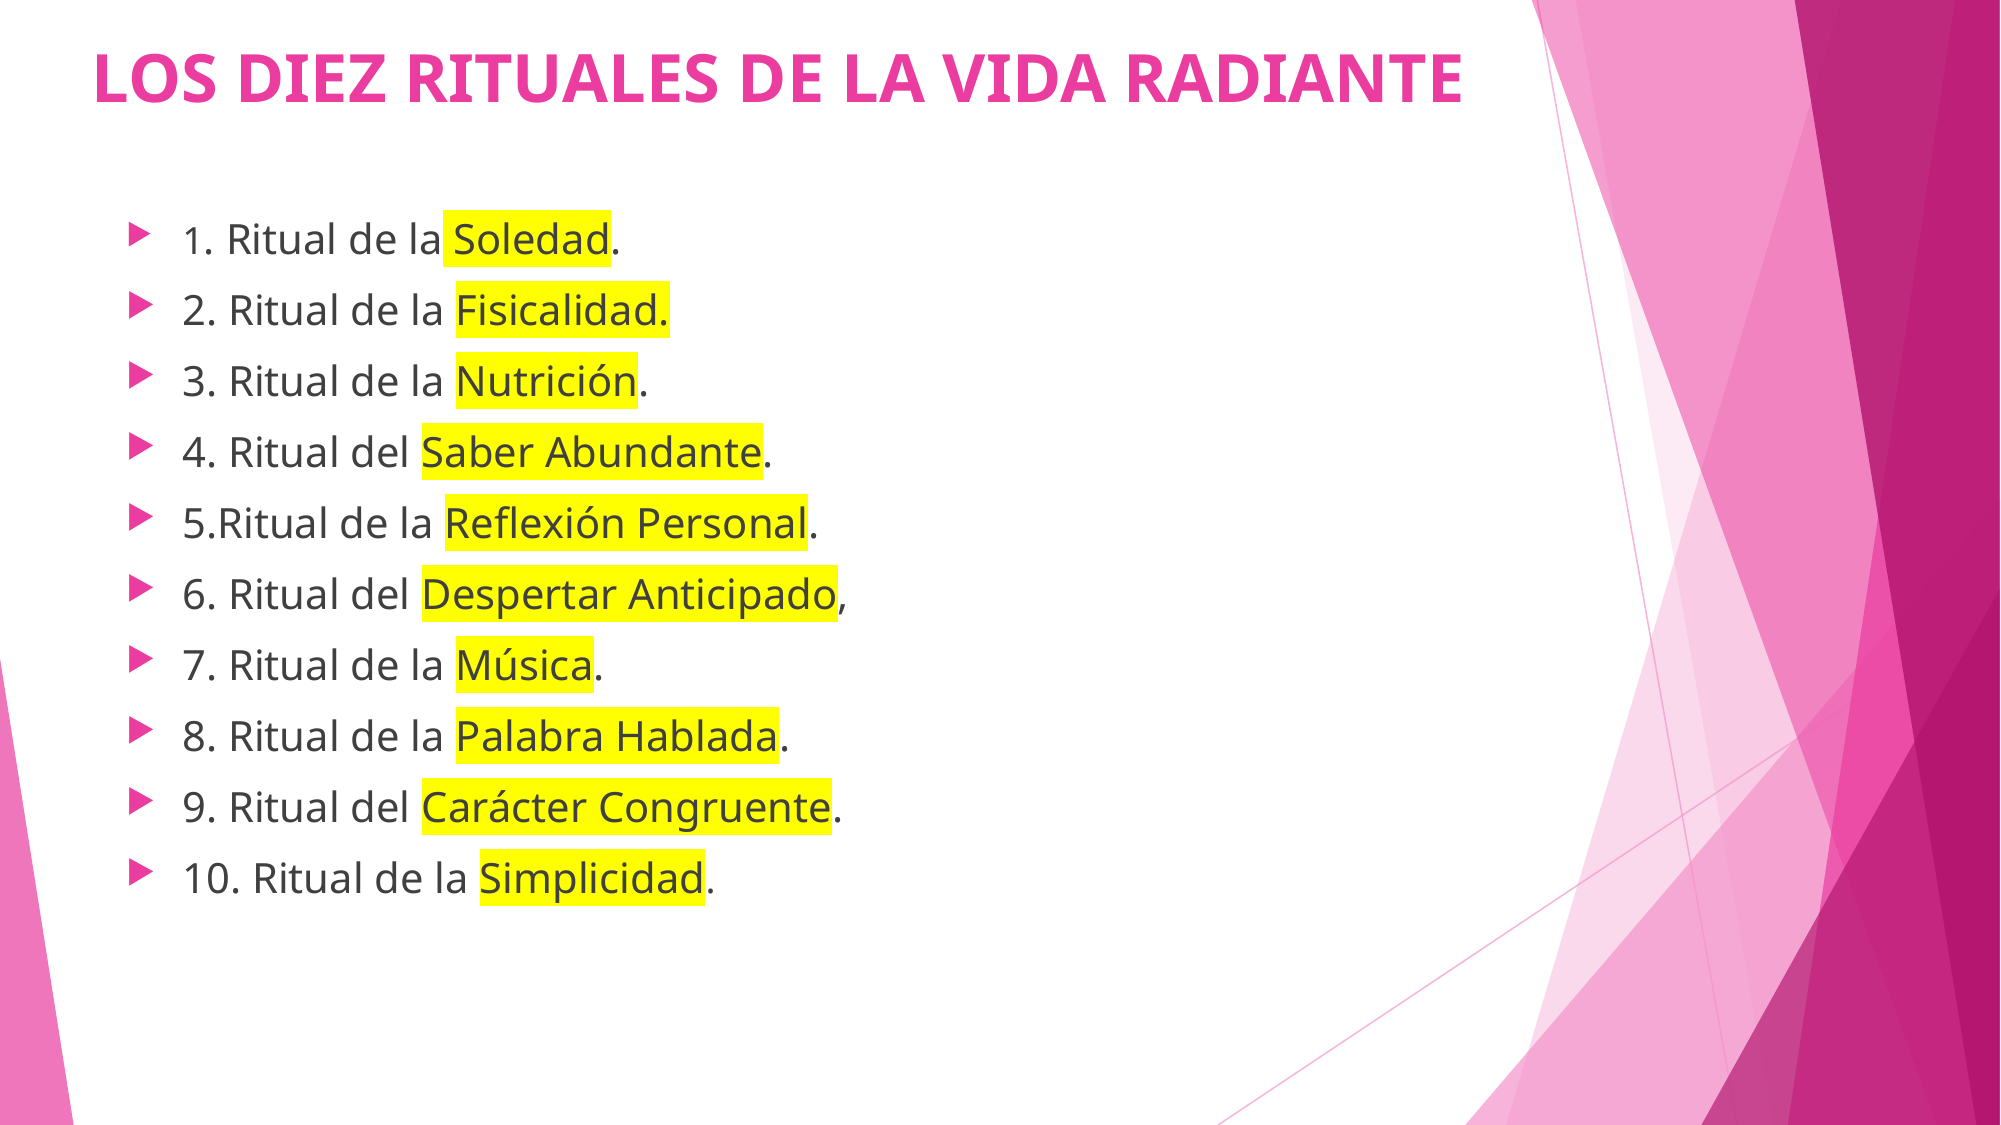

# LOS DIEZ RITUALES DE LA VIDA RADIANTE
1. Ritual de la Soledad.
2. Ritual de la Fisicalidad.
3. Ritual de la Nutrición.
4. Ritual del Saber Abundante.
5.Ritual de la Reflexión Personal.
6. Ritual del Despertar Anticipado,
7. Ritual de la Música.
8. Ritual de la Palabra Hablada.
9. Ritual del Carácter Congruente.
10. Ritual de la Simplicidad.